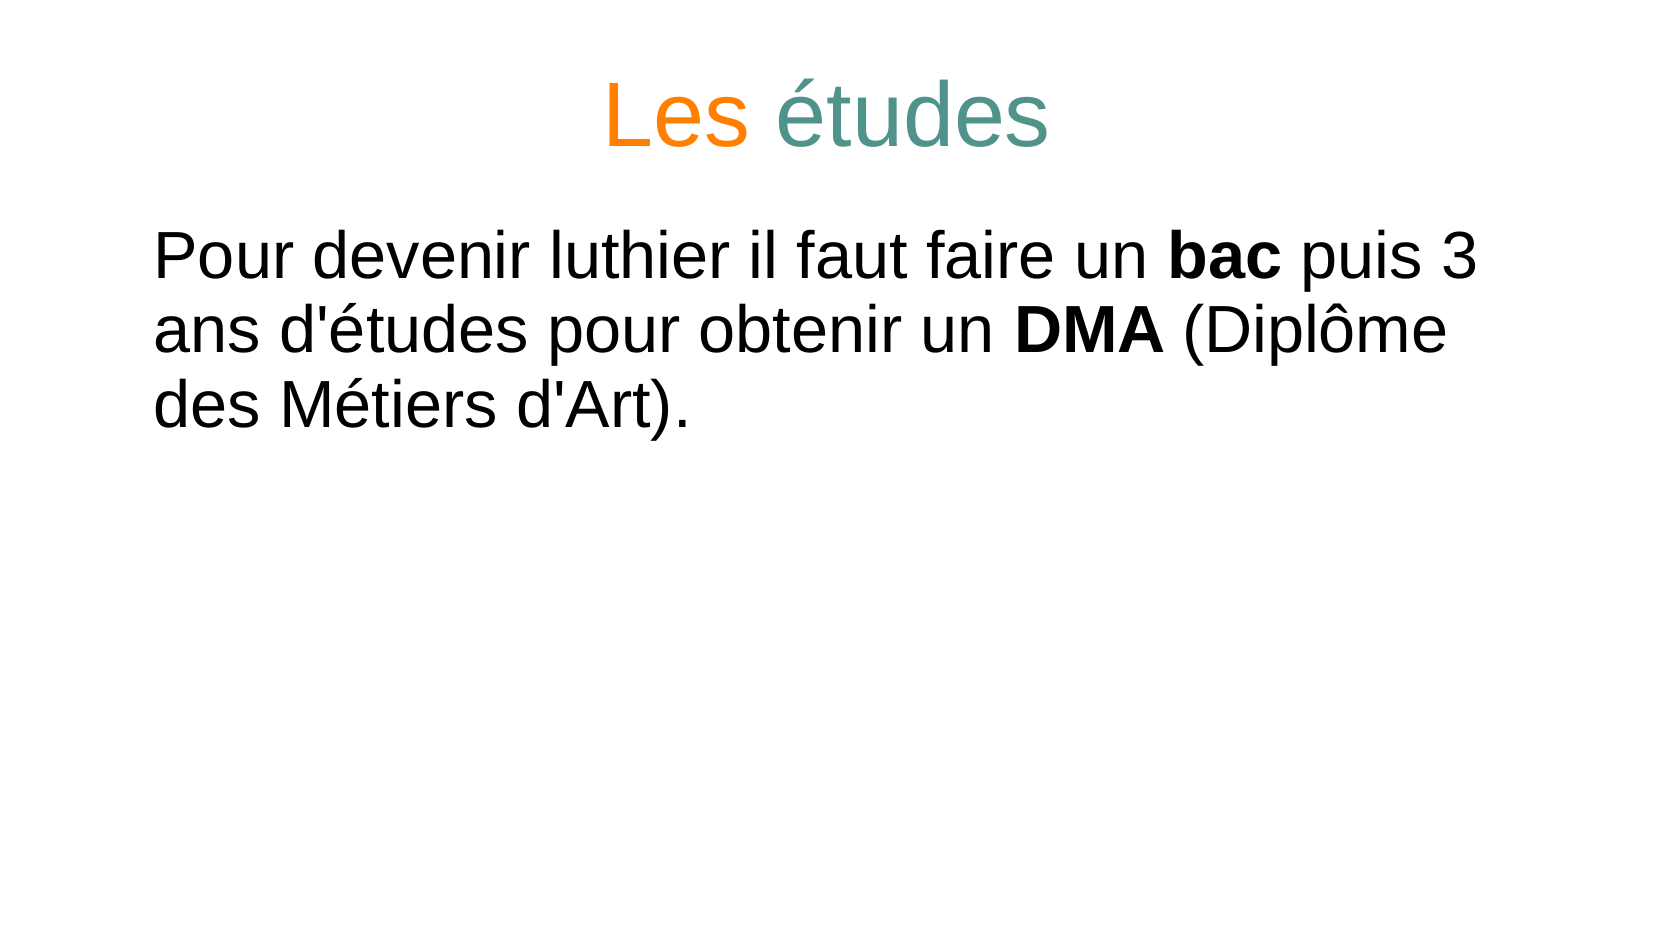

# Les études
Pour devenir luthier il faut faire un bac puis 3 ans d'études pour obtenir un DMA (Diplôme des Métiers d'Art).